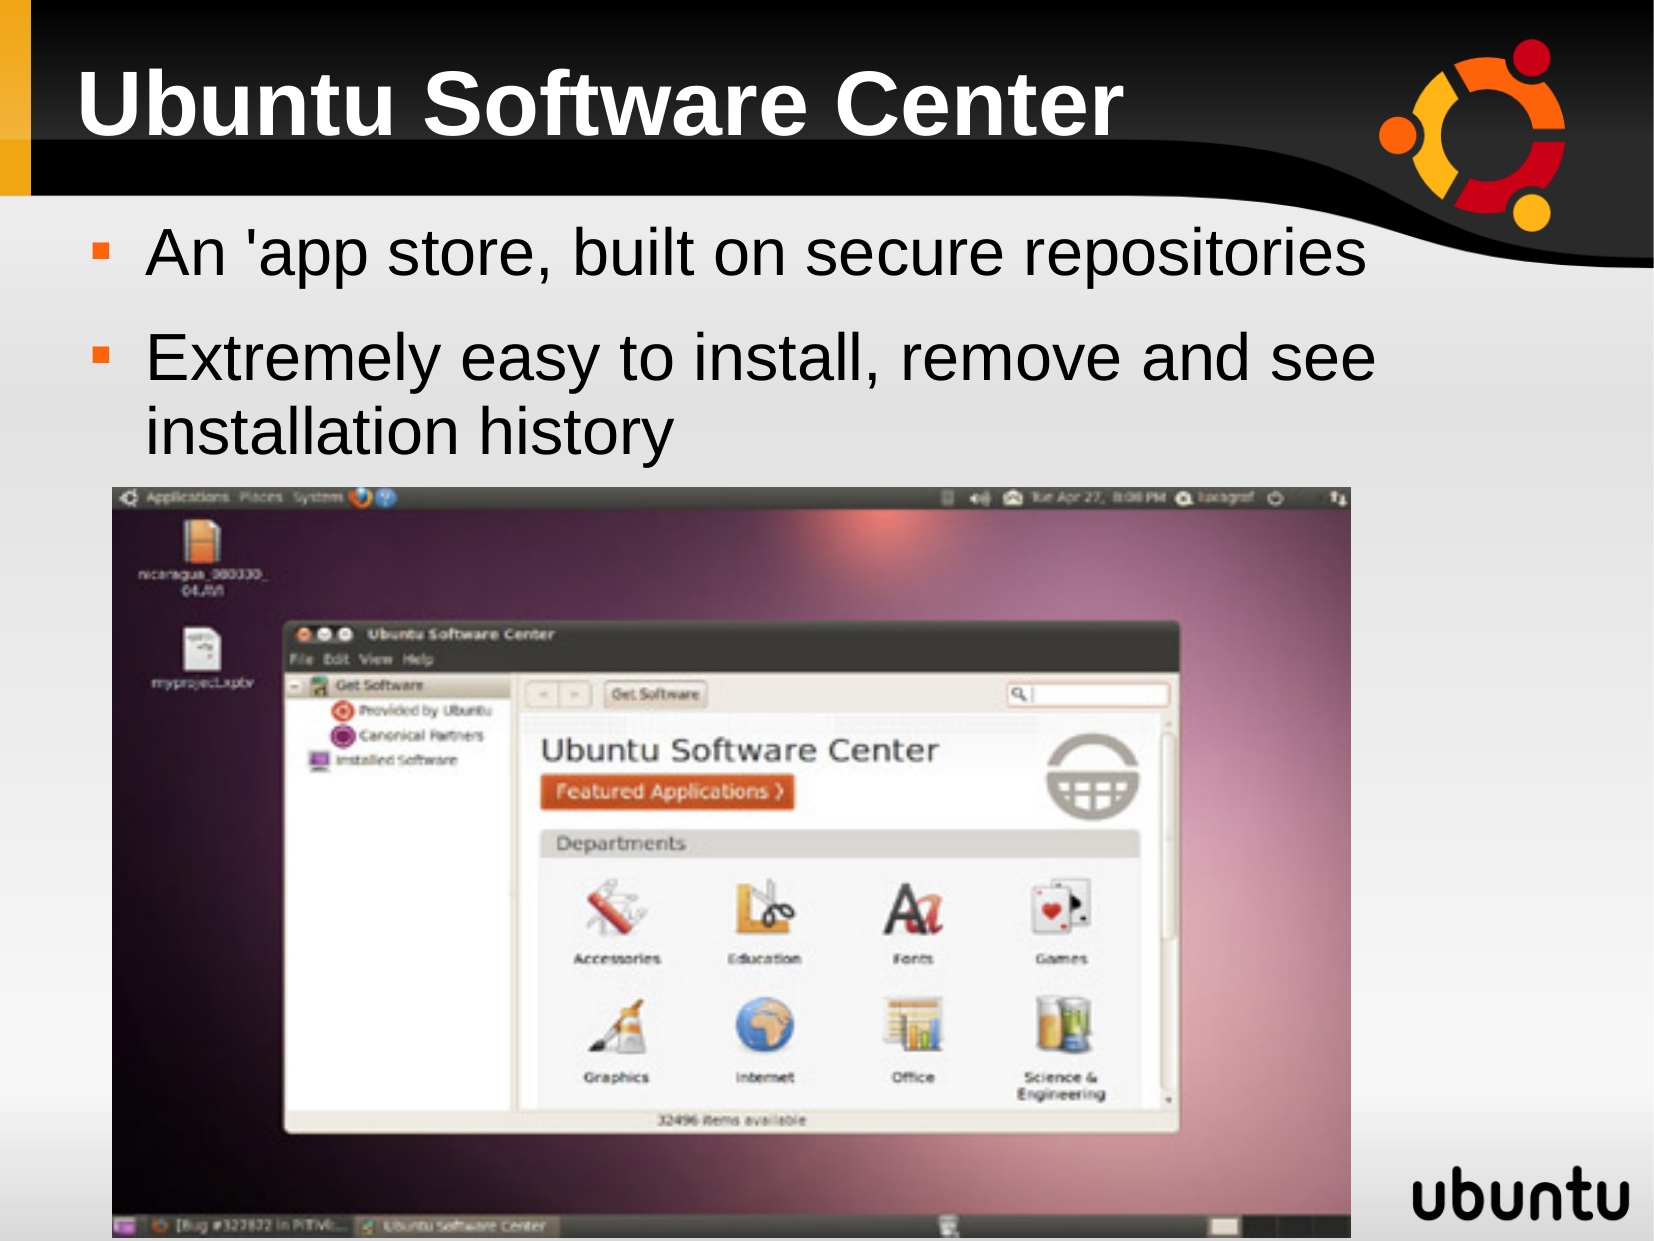

# Ubuntu Software Center
An 'app store, built on secure repositories
Extremely easy to install, remove and see installation history